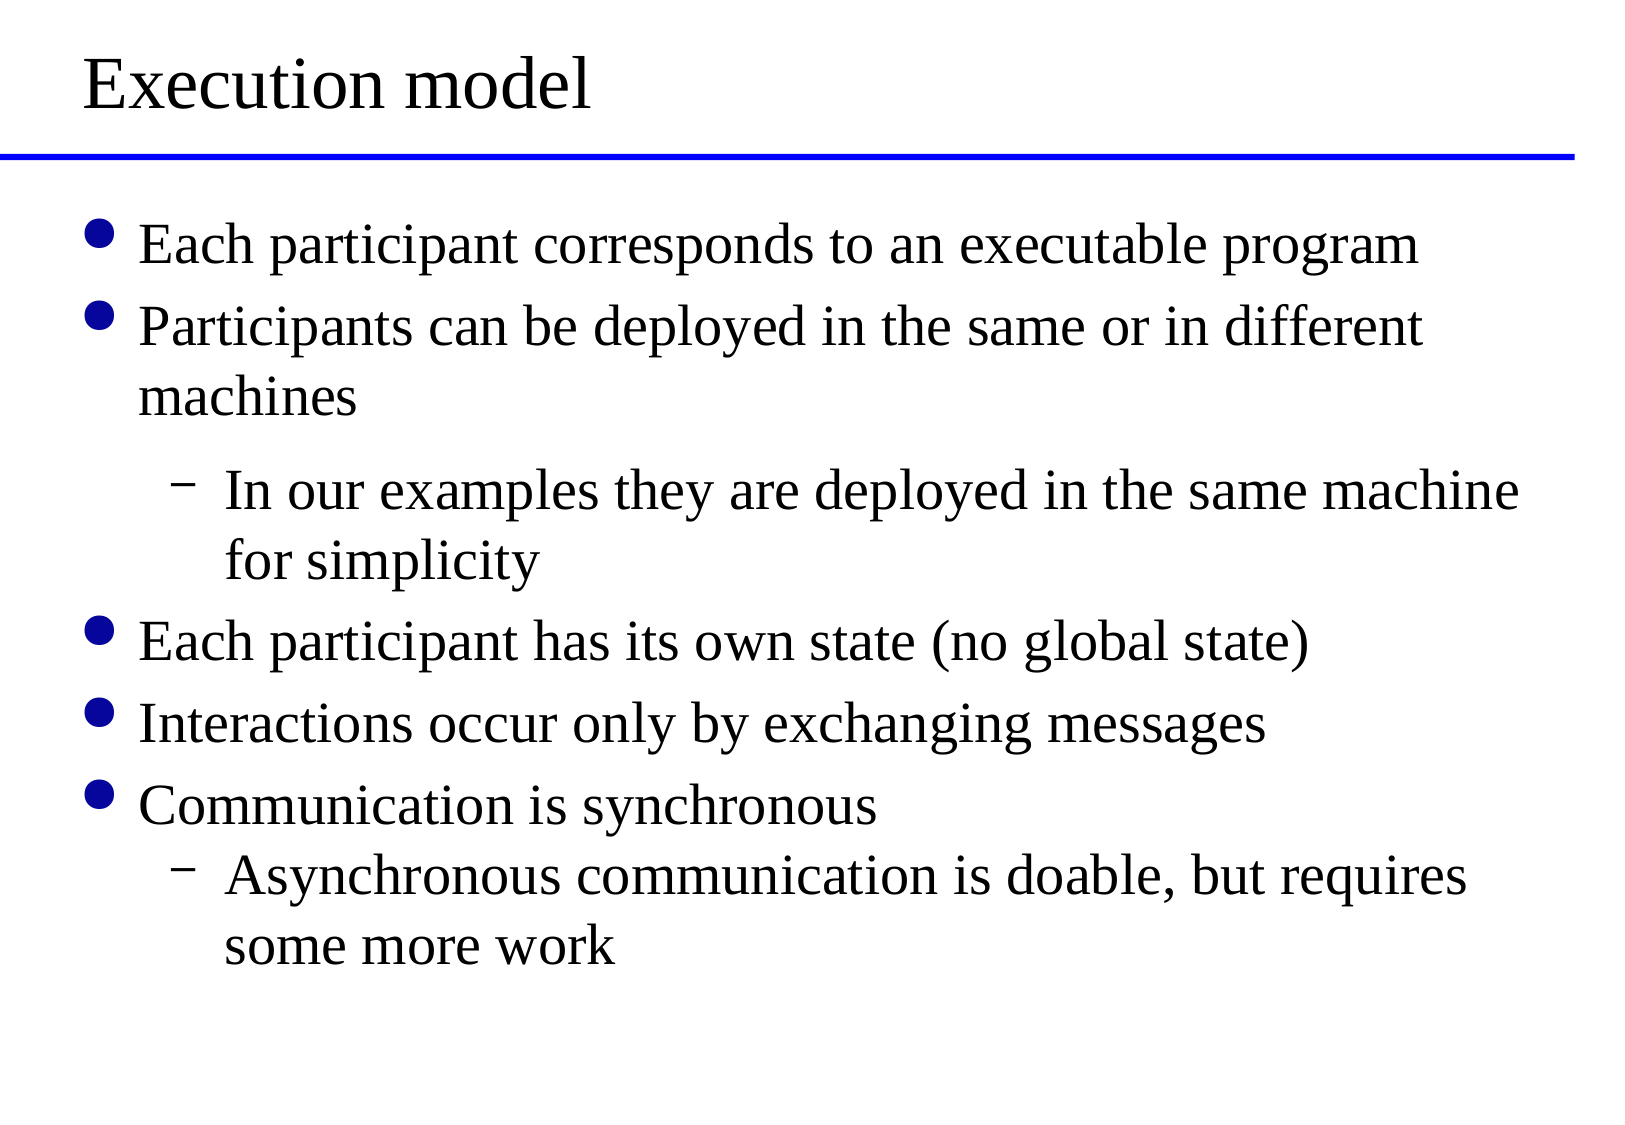

# Execution model
Each participant corresponds to an executable program
Participants can be deployed in the same or in different machines
In our examples they are deployed in the same machine for simplicity
Each participant has its own state (no global state)
Interactions occur only by exchanging messages
Communication is synchronous
Asynchronous communication is doable, but requires some more work